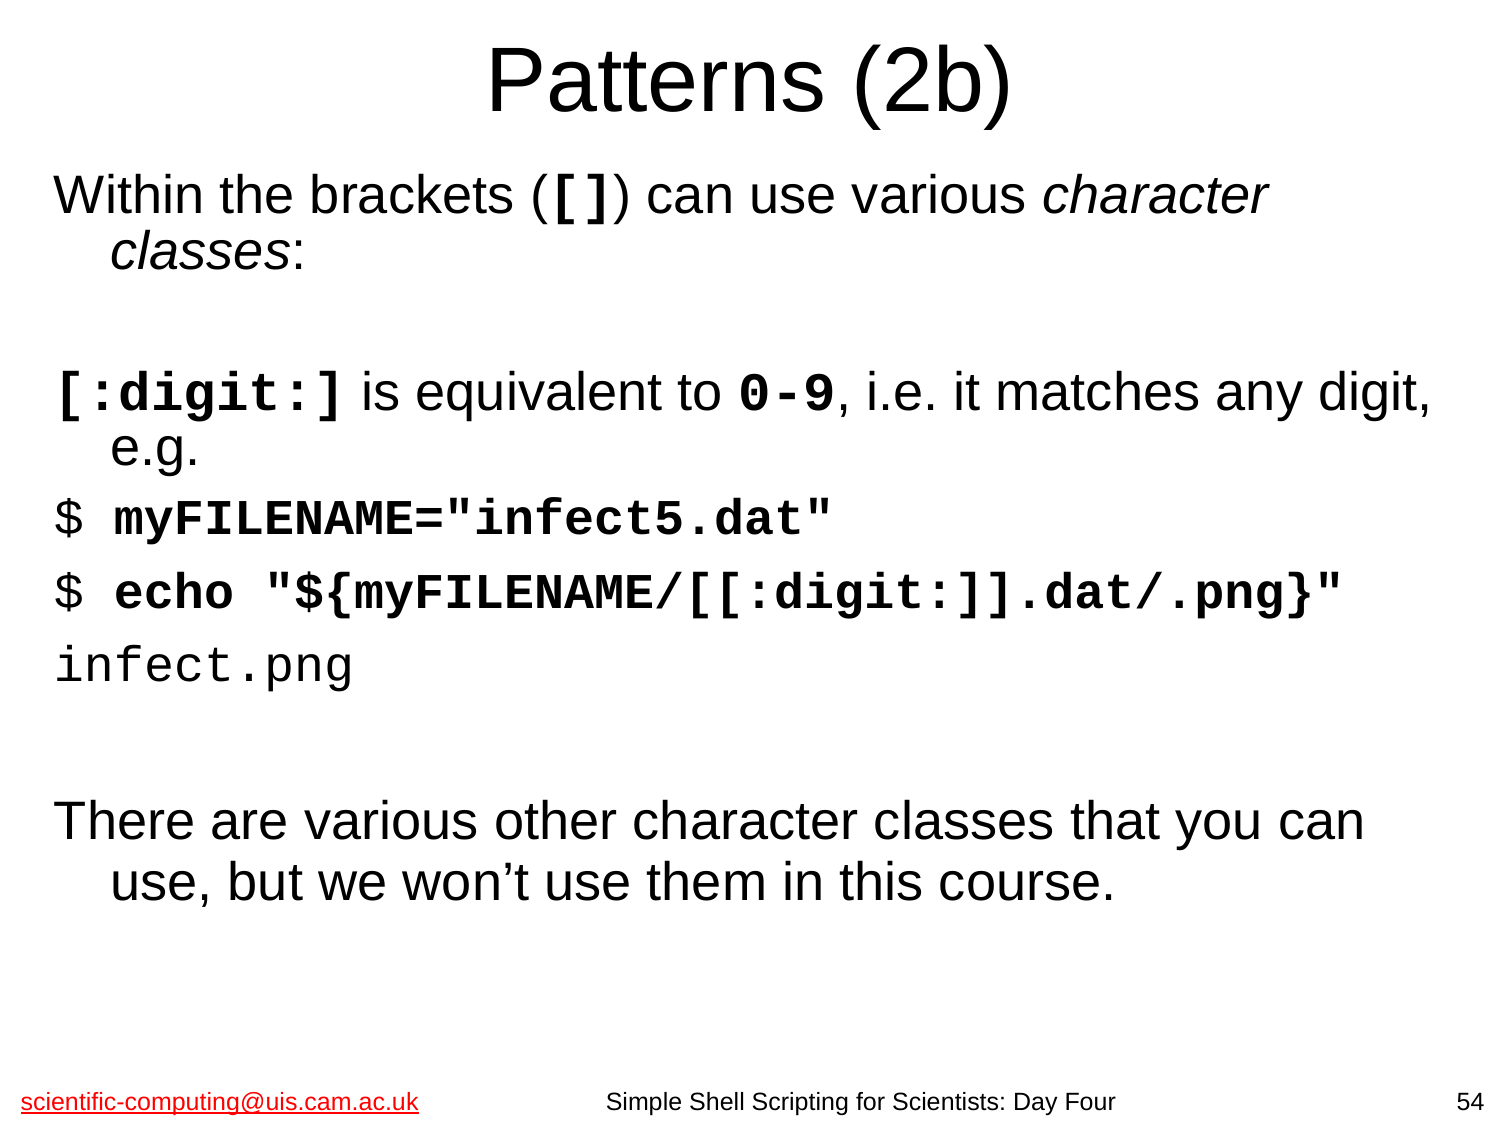

# Patterns (2b)
Within the brackets ([]) can use various character classes:
[:digit:] is equivalent to 0-9, i.e. it matches any digit, e.g.
$ myFILENAME="infect5.dat"
$ echo "${myFILENAME/[[:digit:]].dat/.png}"
infect.png
There are various other character classes that you can use, but we won’t use them in this course.
escience-support@ucs.cam.ac.uk	Simple Shell Scripting for Scientists: Day Three
54